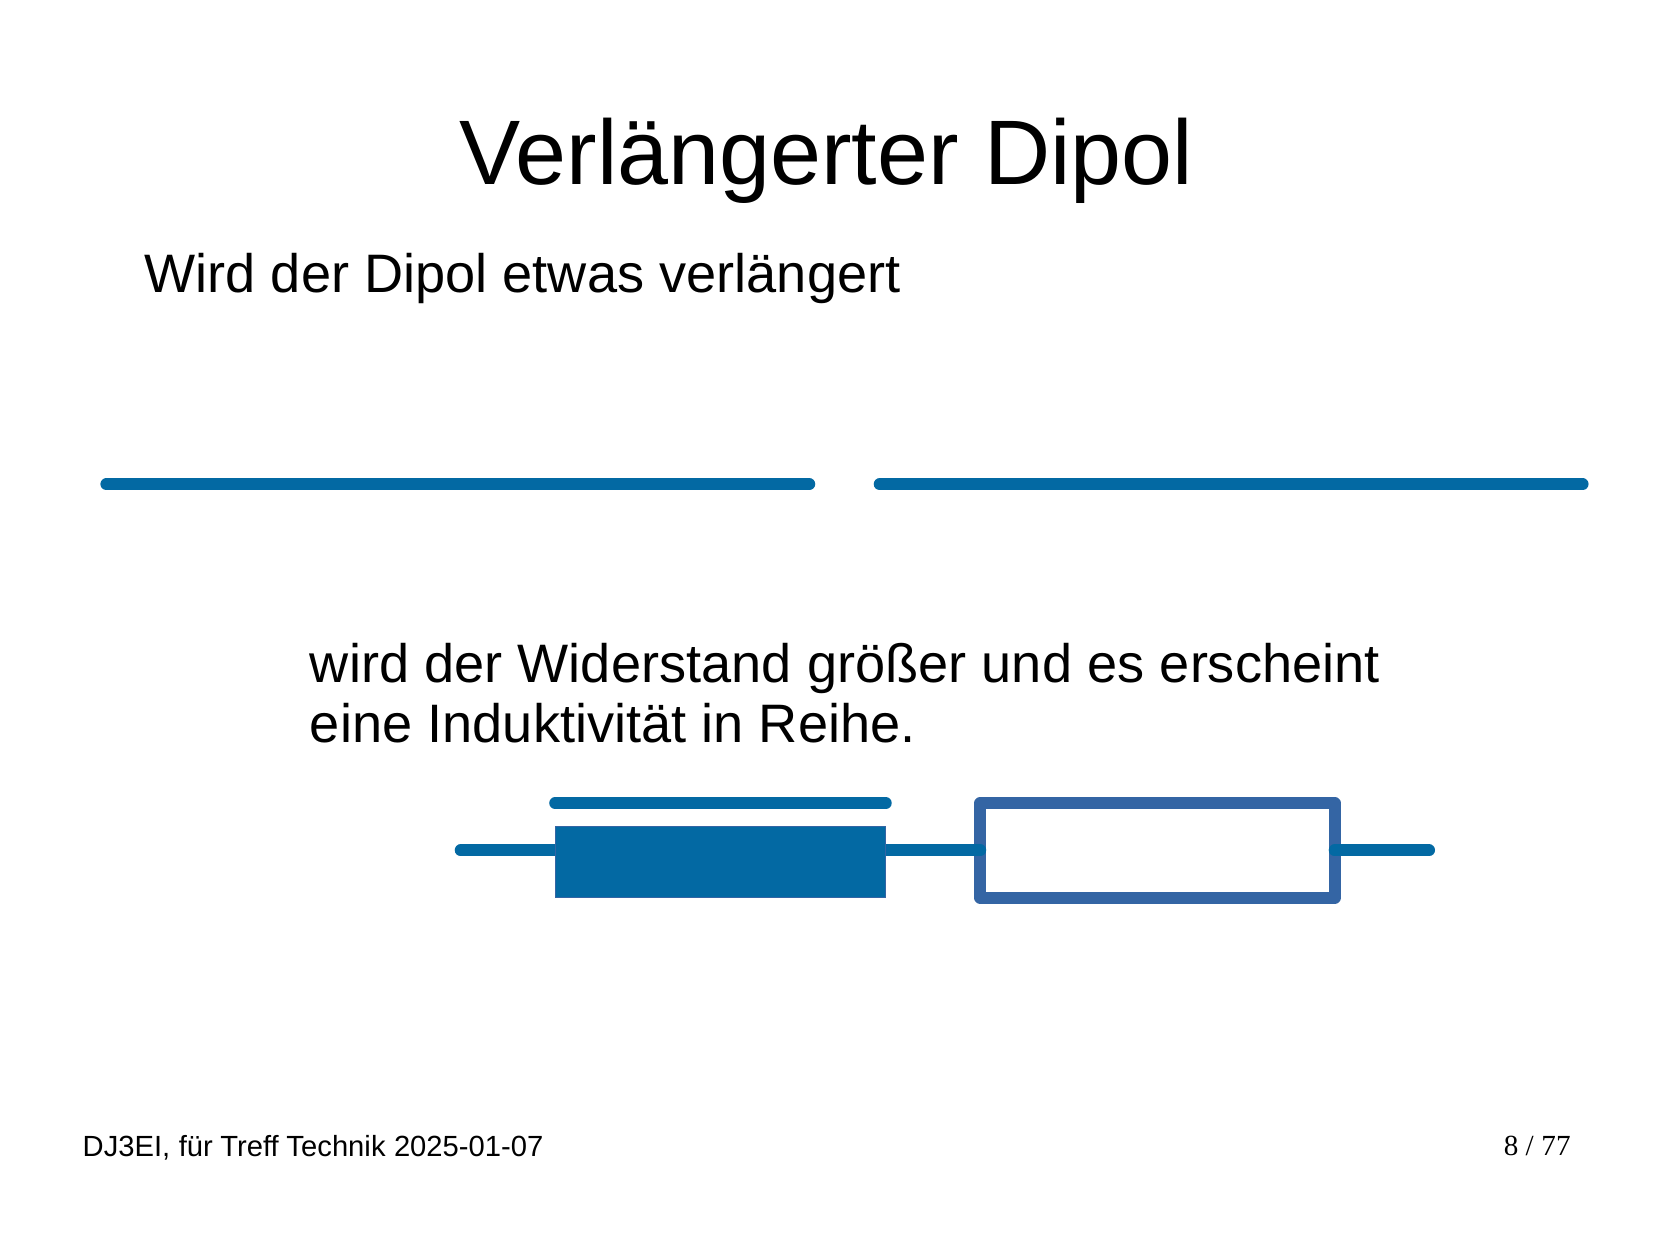

# Verlängerter Dipol
Wird der Dipol etwas verlängert
wird der Widerstand größer und es erscheint
eine Induktivität in Reihe.
8